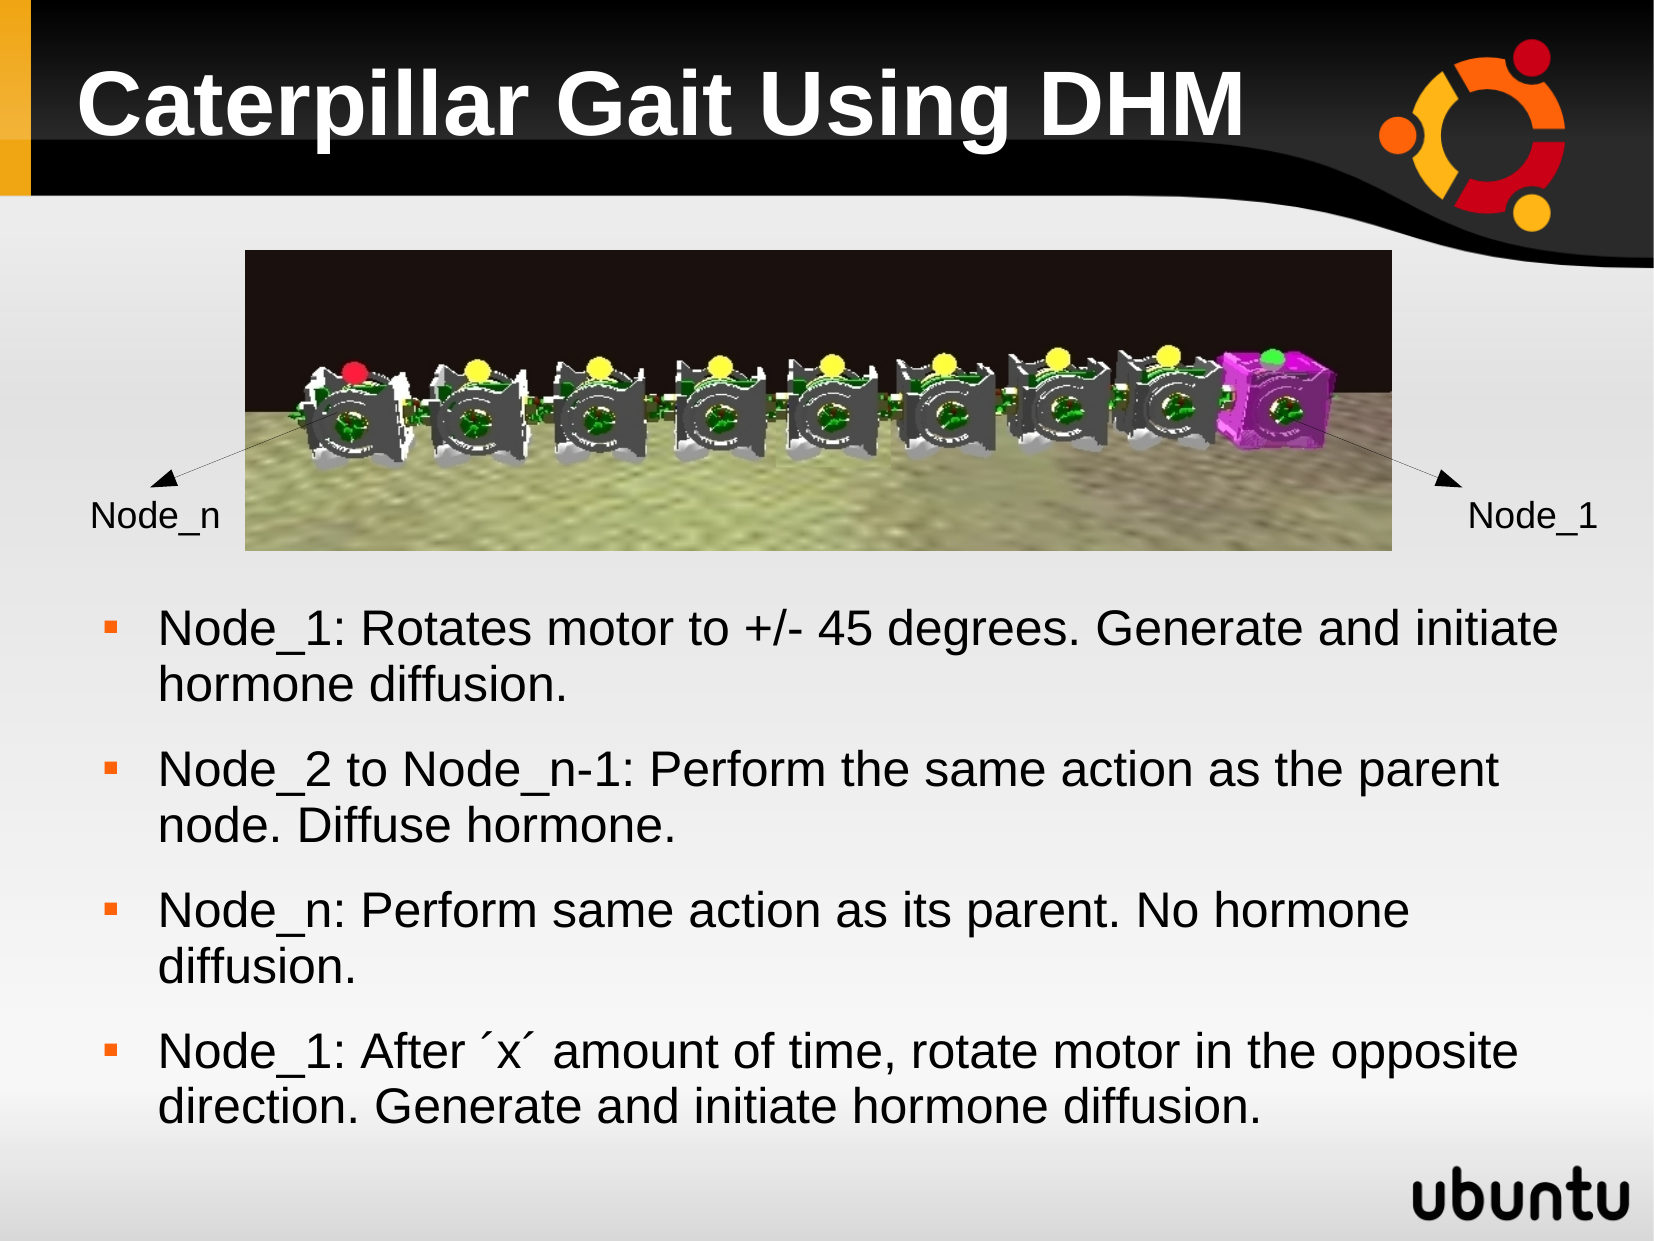

# Caterpillar Gait Using DHM
Node_n
Node_1
Node_1: Rotates motor to +/- 45 degrees. Generate and initiate hormone diffusion.
Node_2 to Node_n-1: Perform the same action as the parent node. Diffuse hormone.
Node_n: Perform same action as its parent. No hormone diffusion.
Node_1: After ´x´ amount of time, rotate motor in the opposite direction. Generate and initiate hormone diffusion.